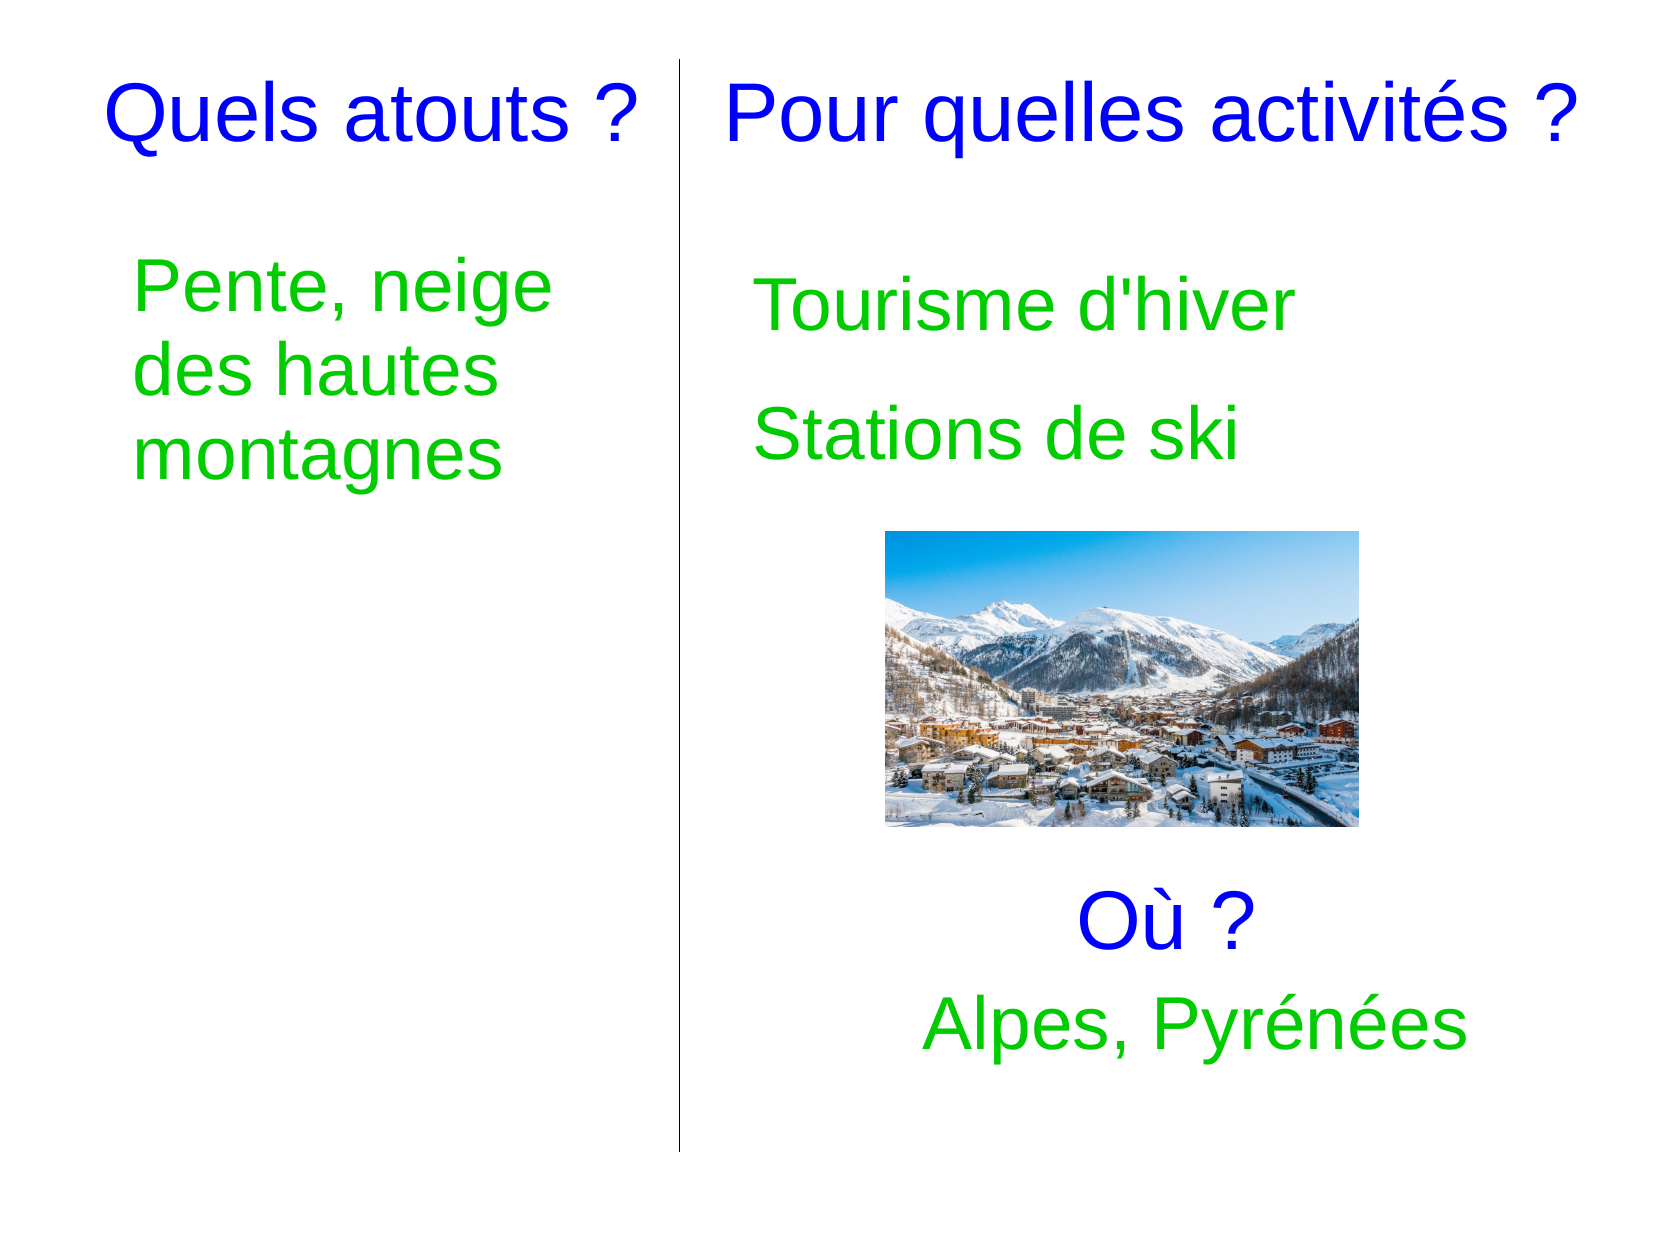

Quels atouts ?
Pour quelles activités ?
Pente, neige des hautes montagnes
Tourisme d'hiver
Stations de ski
Où ?
Alpes, Pyrénées